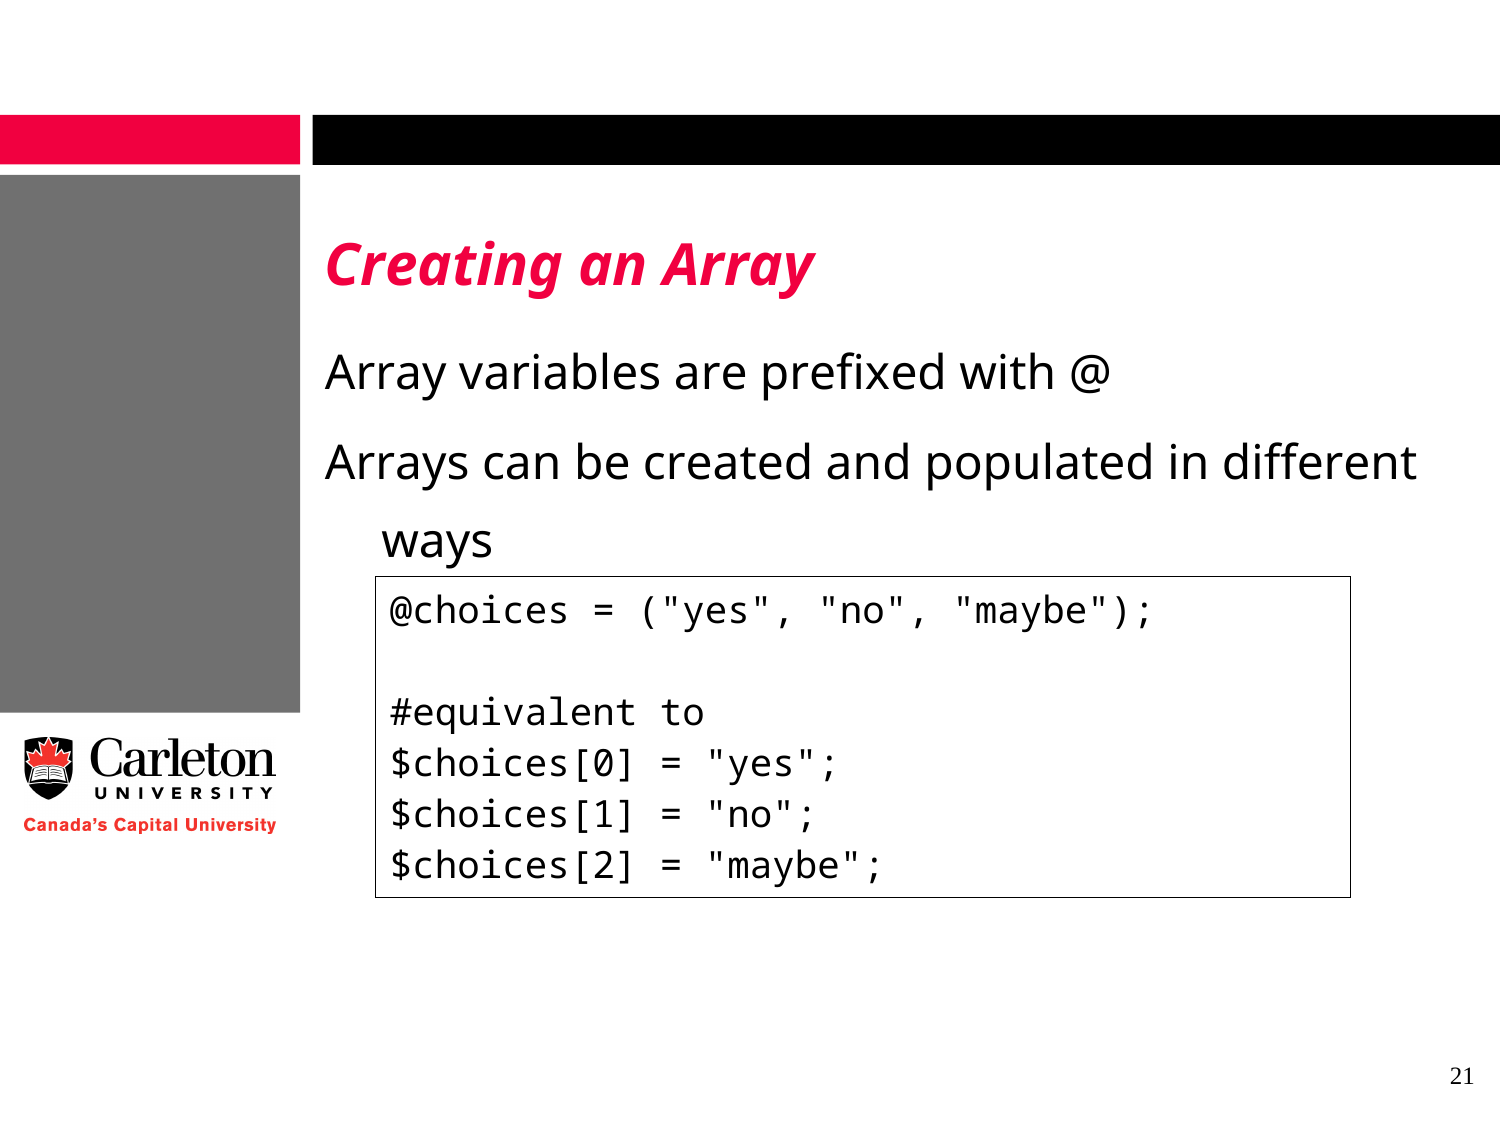

# Creating an Array
Array variables are prefixed with @
Arrays can be created and populated in different ways
@choices = ("yes", "no", "maybe");
#equivalent to
$choices[0] = "yes";
$choices[1] = "no";
$choices[2] = "maybe";
21